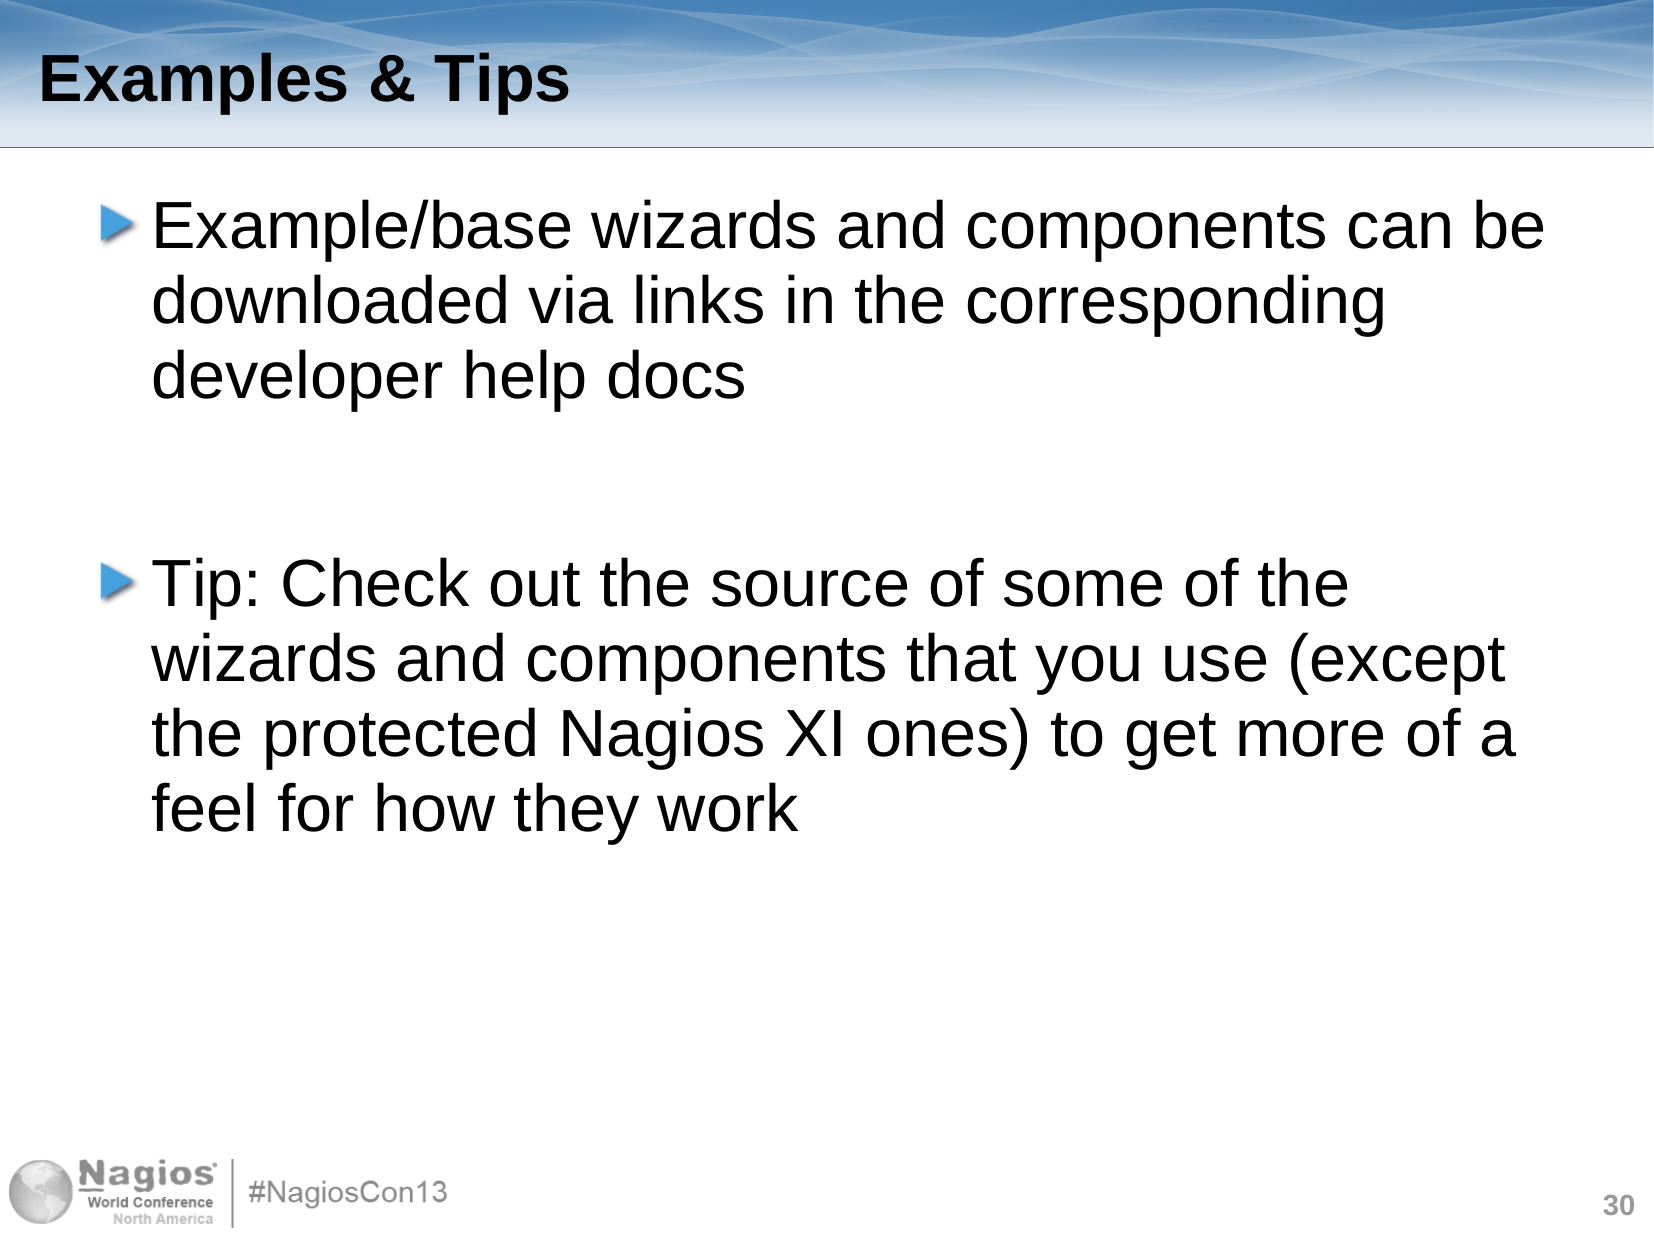

# Examples & Tips
Example/base wizards and components can be downloaded via links in the corresponding developer help docs
Tip: Check out the source of some of the wizards and components that you use (except the protected Nagios XI ones) to get more of a feel for how they work
30